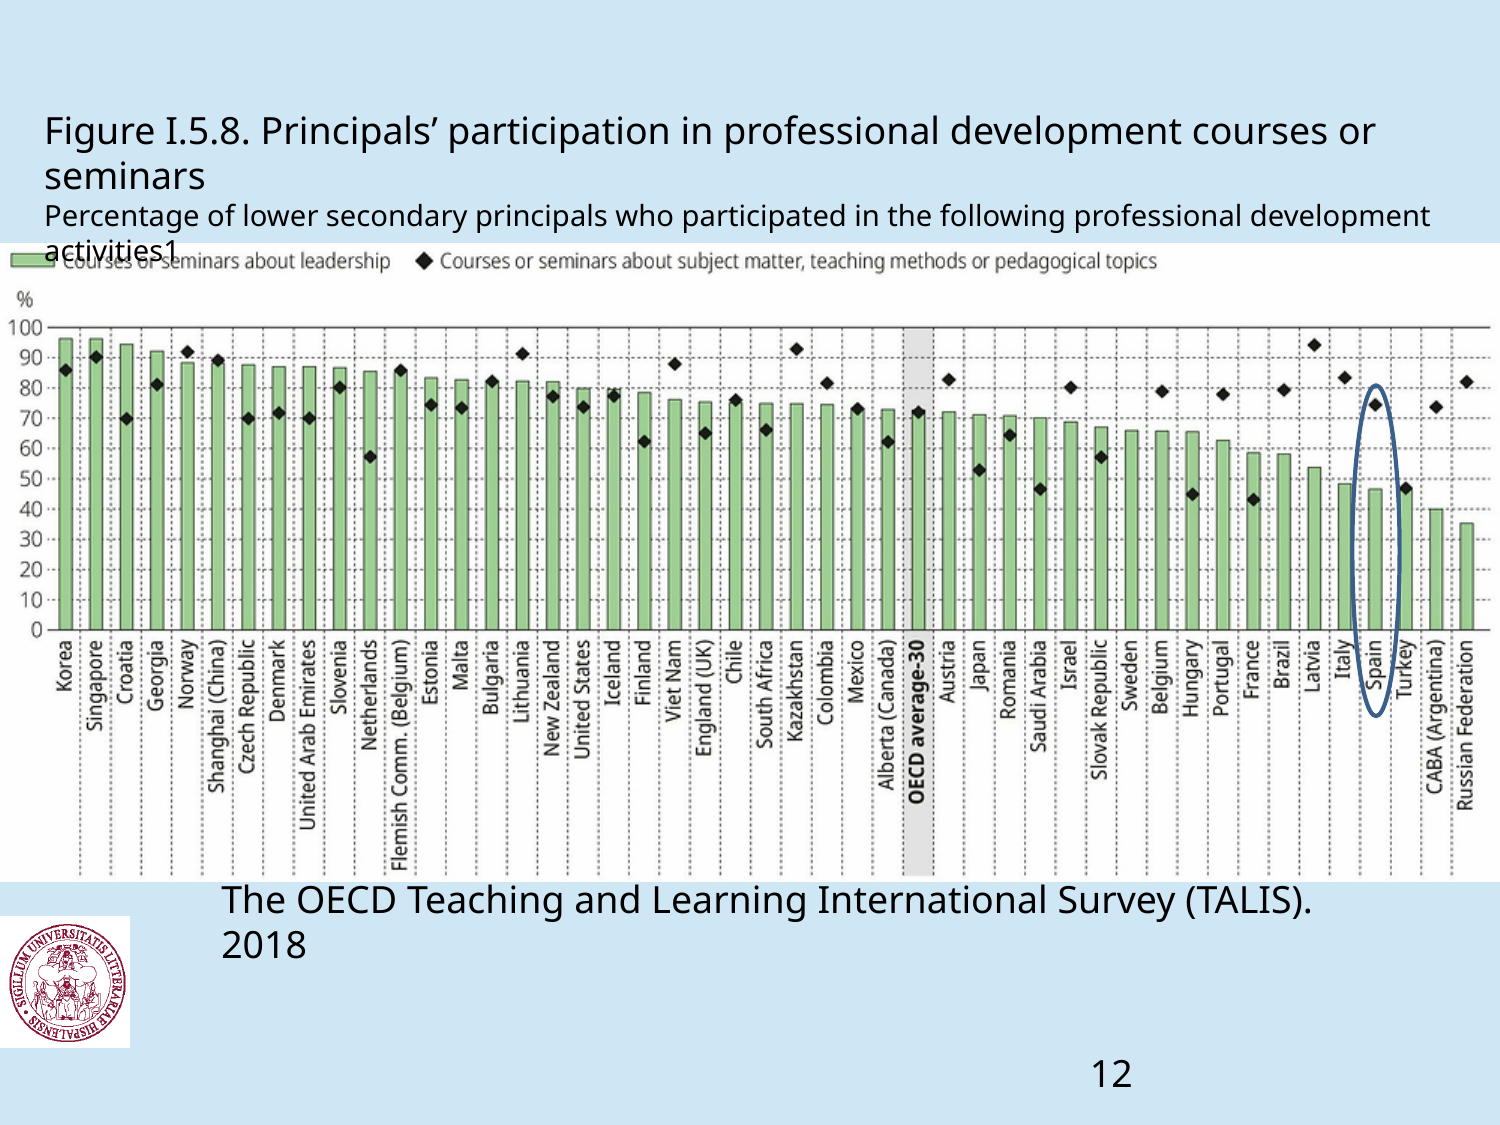

Figure I.5.8. Principals’ participation in professional development courses or seminars
Percentage of lower secondary principals who participated in the following professional development activities1
The OECD Teaching and Learning International Survey (TALIS). 2018